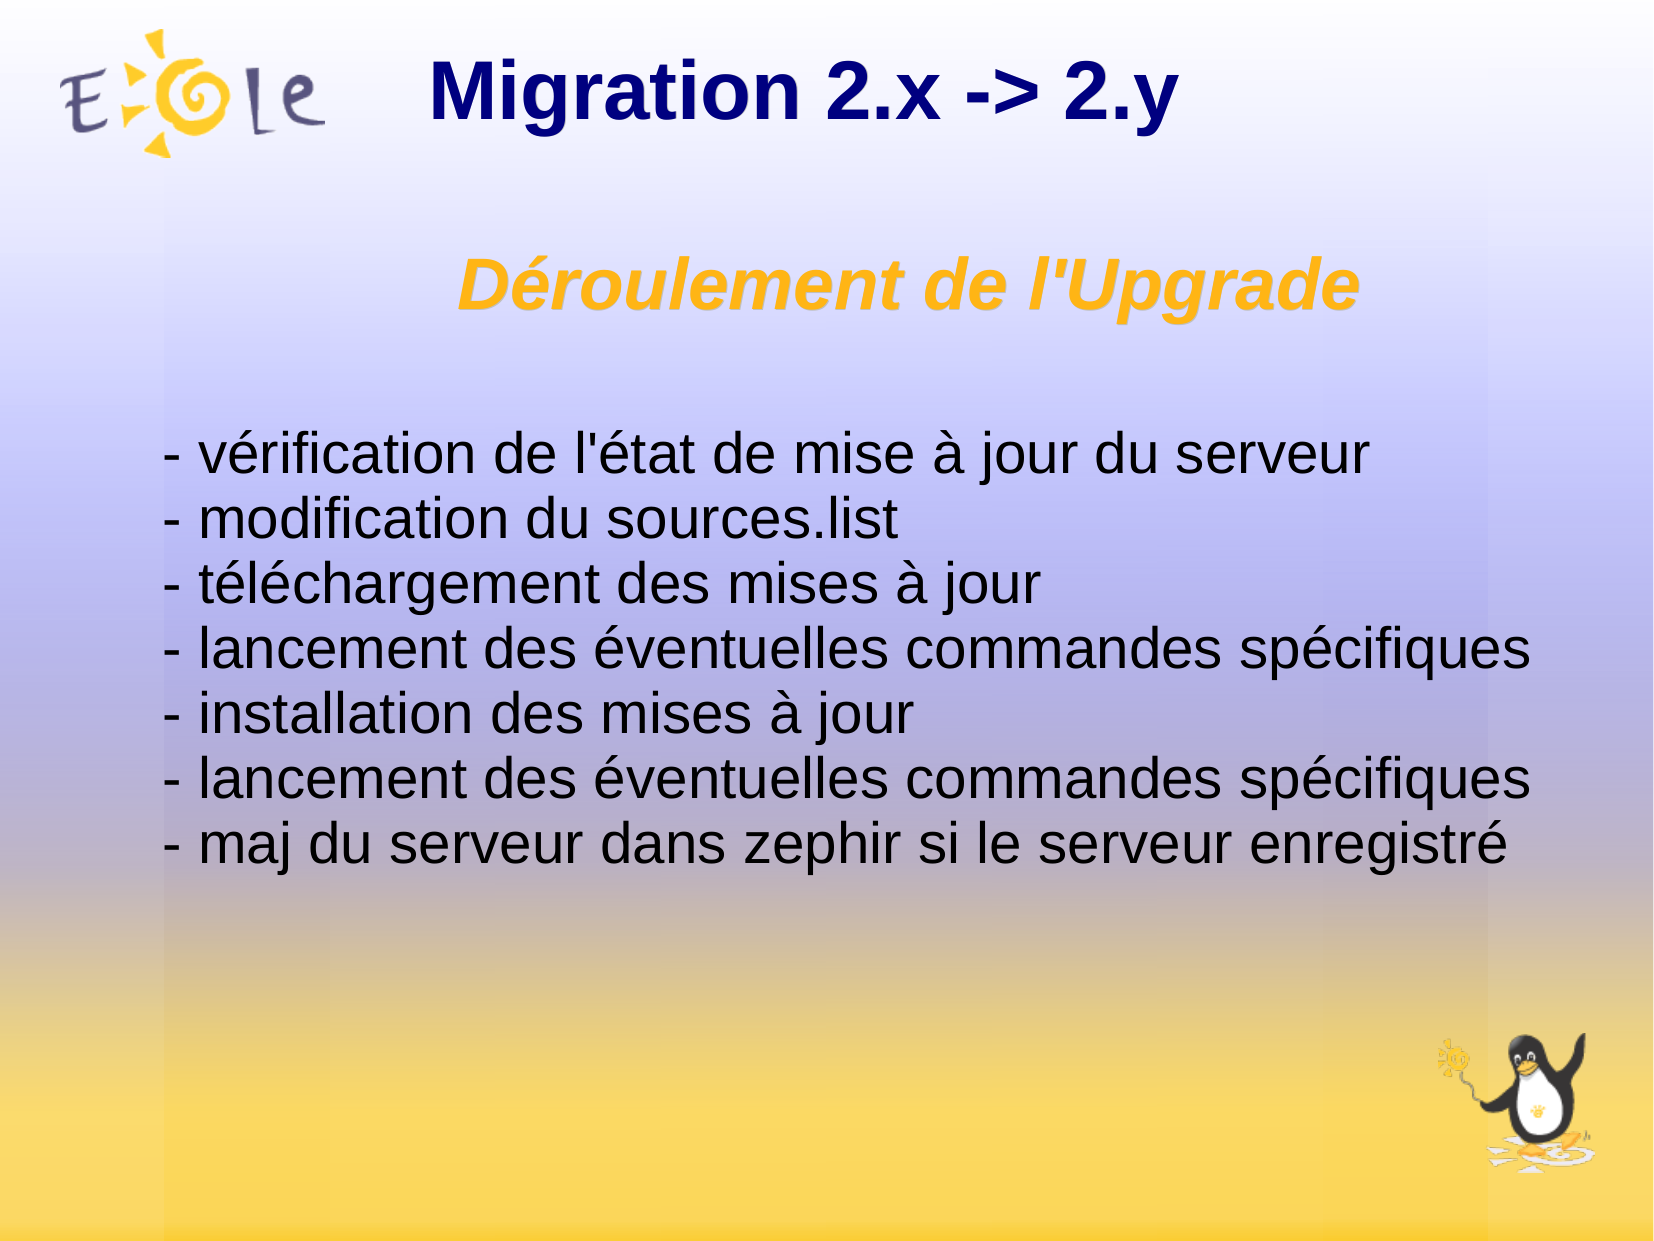

Migration 2.x -> 2.y
Déroulement de l'Upgrade
- vérification de l'état de mise à jour du serveur
- modification du sources.list
- téléchargement des mises à jour
- lancement des éventuelles commandes spécifiques
- installation des mises à jour
- lancement des éventuelles commandes spécifiques
- maj du serveur dans zephir si le serveur enregistré